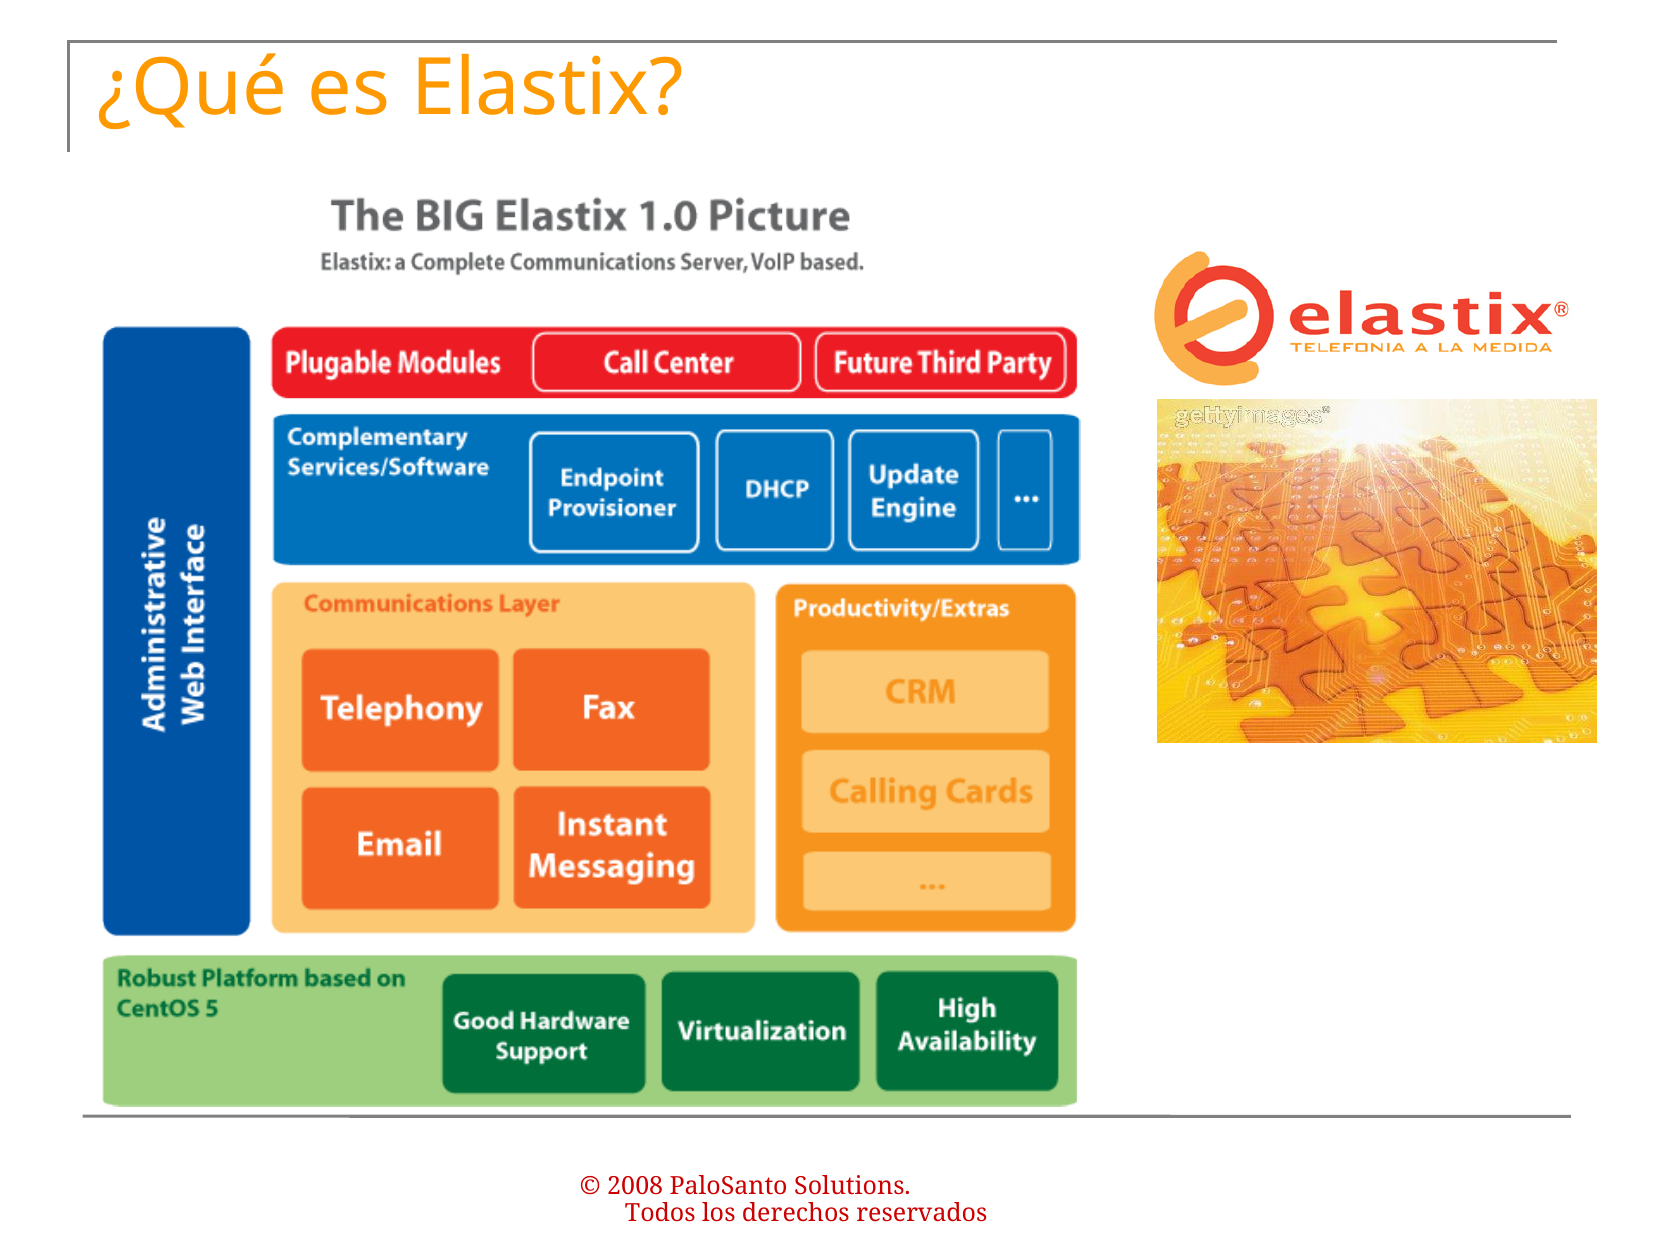

# ¿Qué es Elastix?
© 2008 PaloSanto Solutions. Todos los derechos reservados